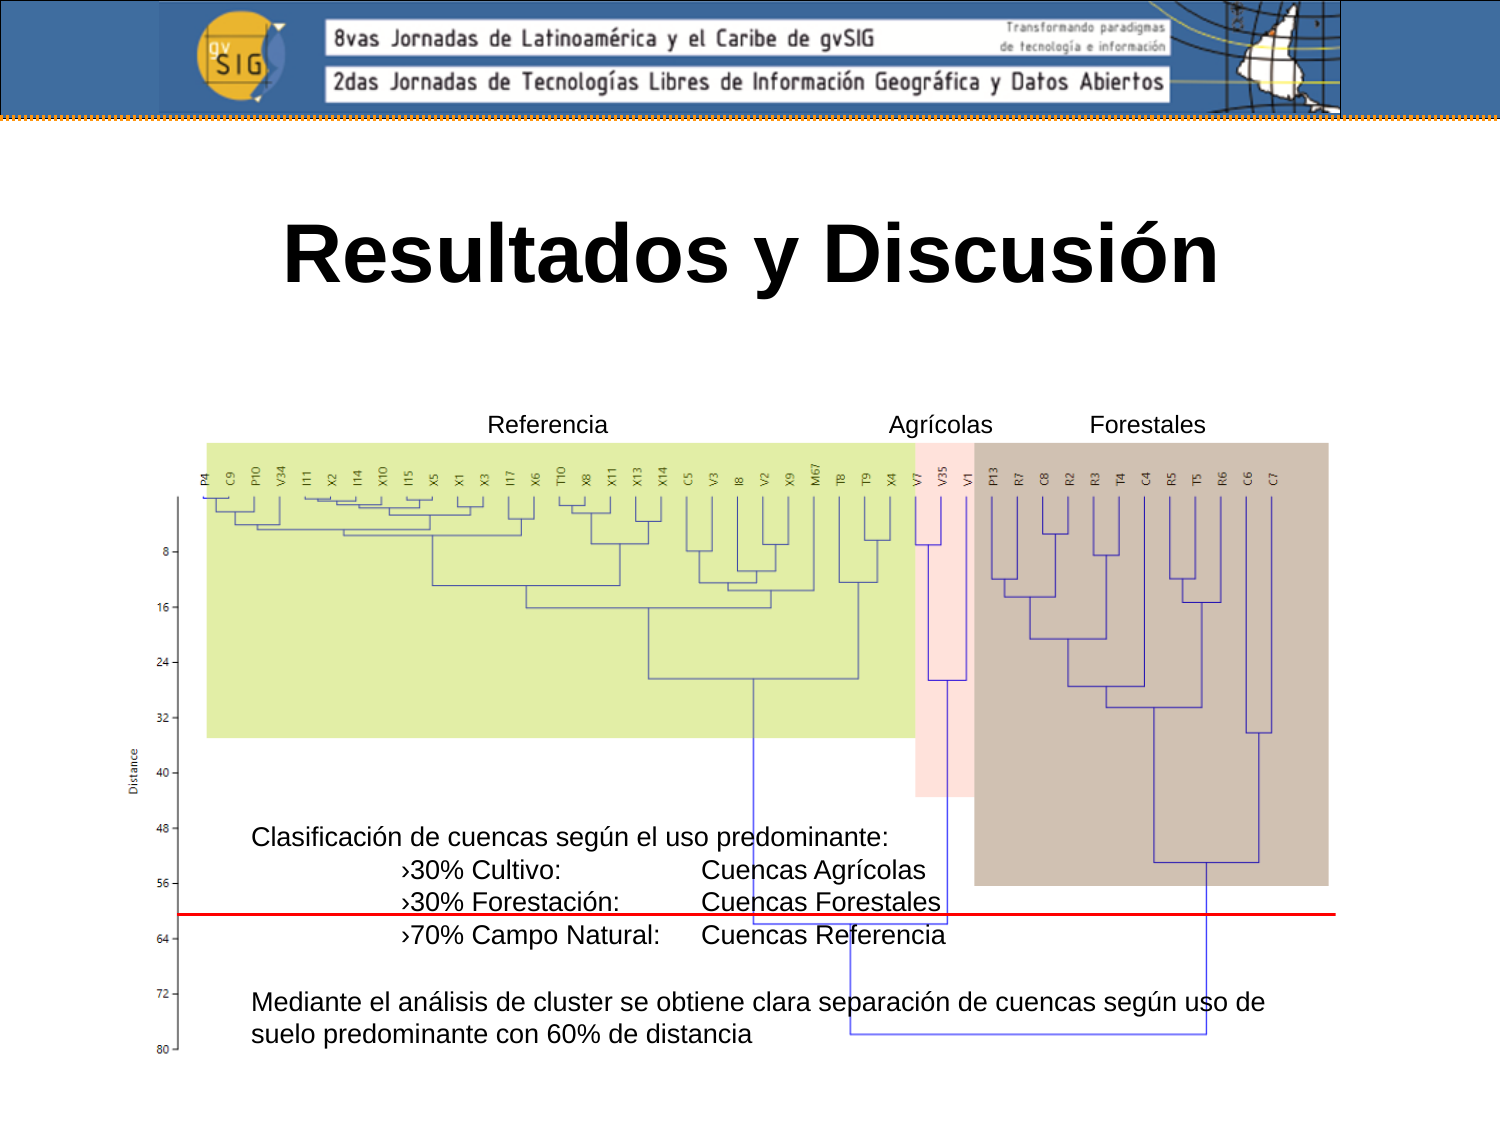

# Resultados y Discusión
Referencia
Agrícolas
Forestales
Clasificación de cuencas según el uso predominante:
	›30% Cultivo: 	Cuencas Agrícolas
	›30% Forestación:	Cuencas Forestales
	›70% Campo Natural: 	Cuencas Referencia
Mediante el análisis de cluster se obtiene clara separación de cuencas según uso de suelo predominante con 60% de distancia